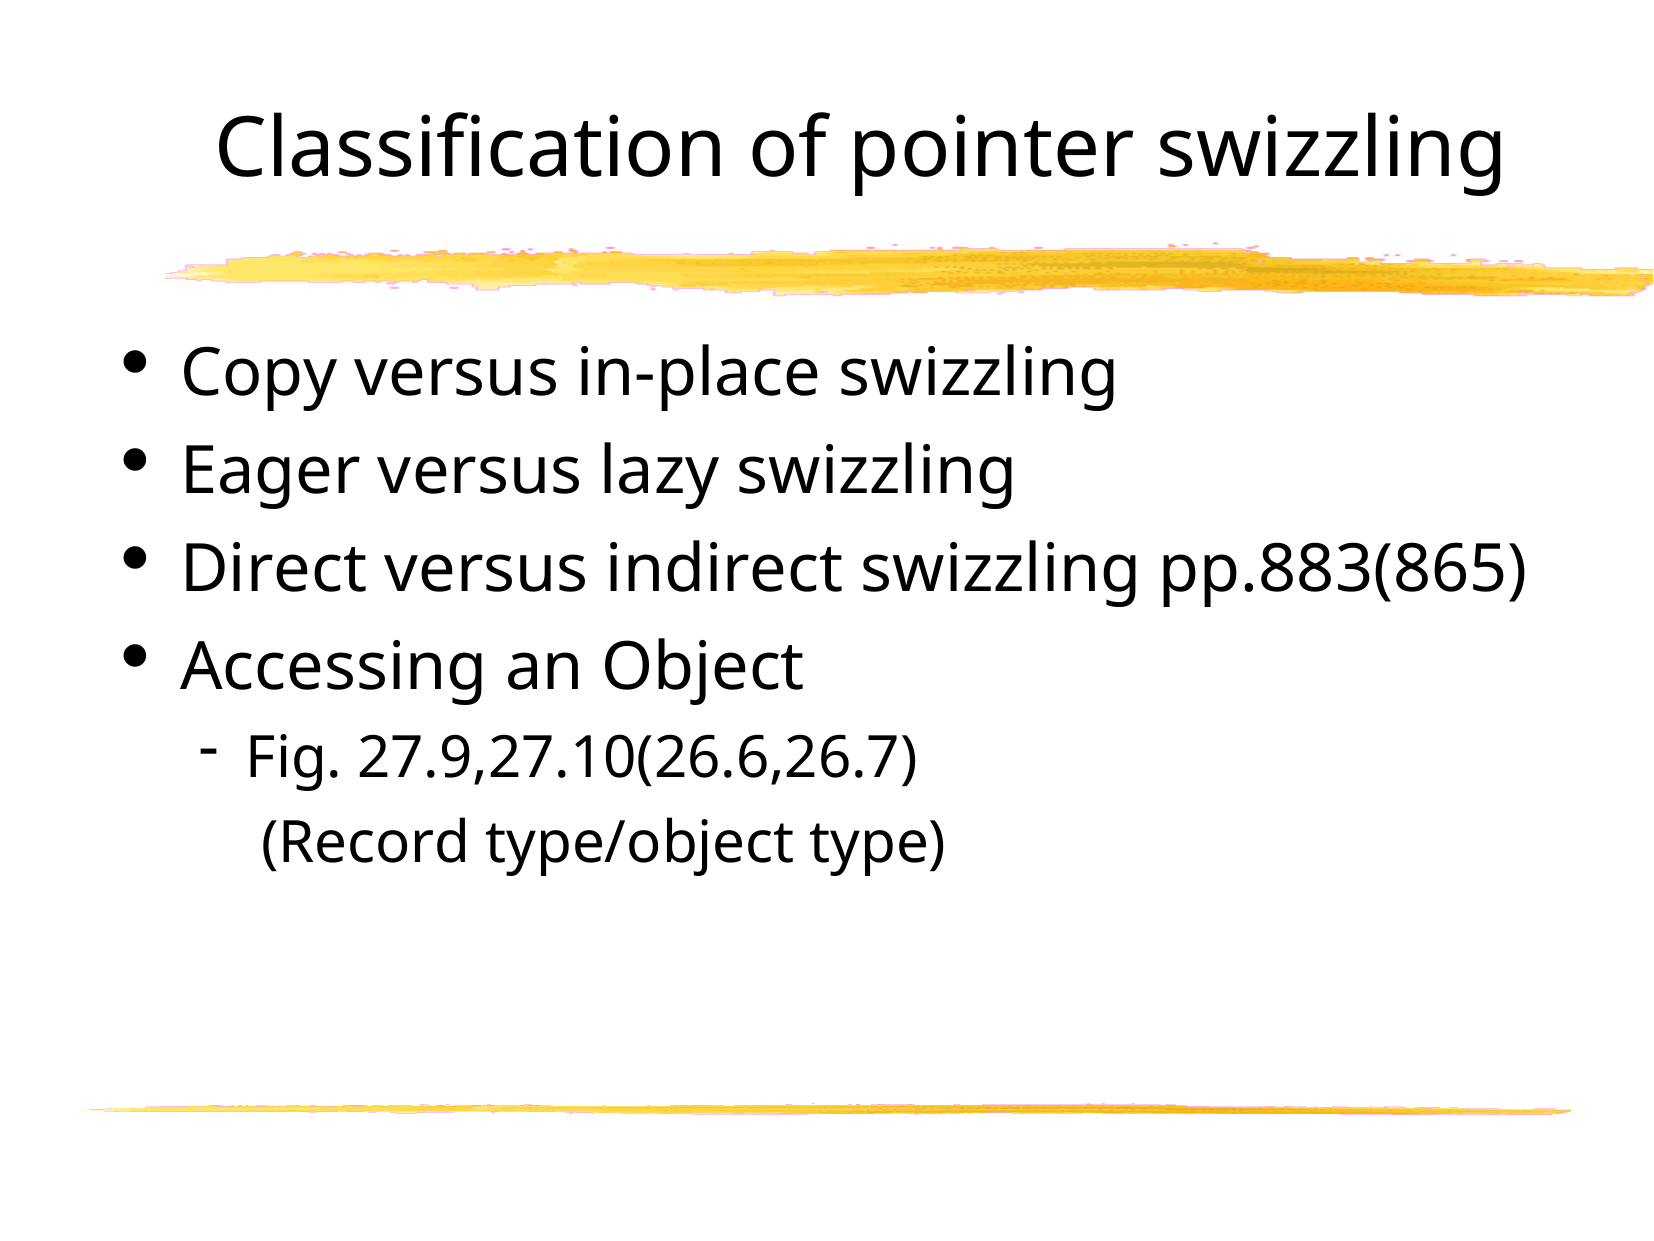

# Classification of pointer swizzling
Copy versus in-place swizzling
Eager versus lazy swizzling
Direct versus indirect swizzling pp.883(865)
Accessing an Object
Fig. 27.9,27.10(26.6,26.7)
 (Record type/object type)